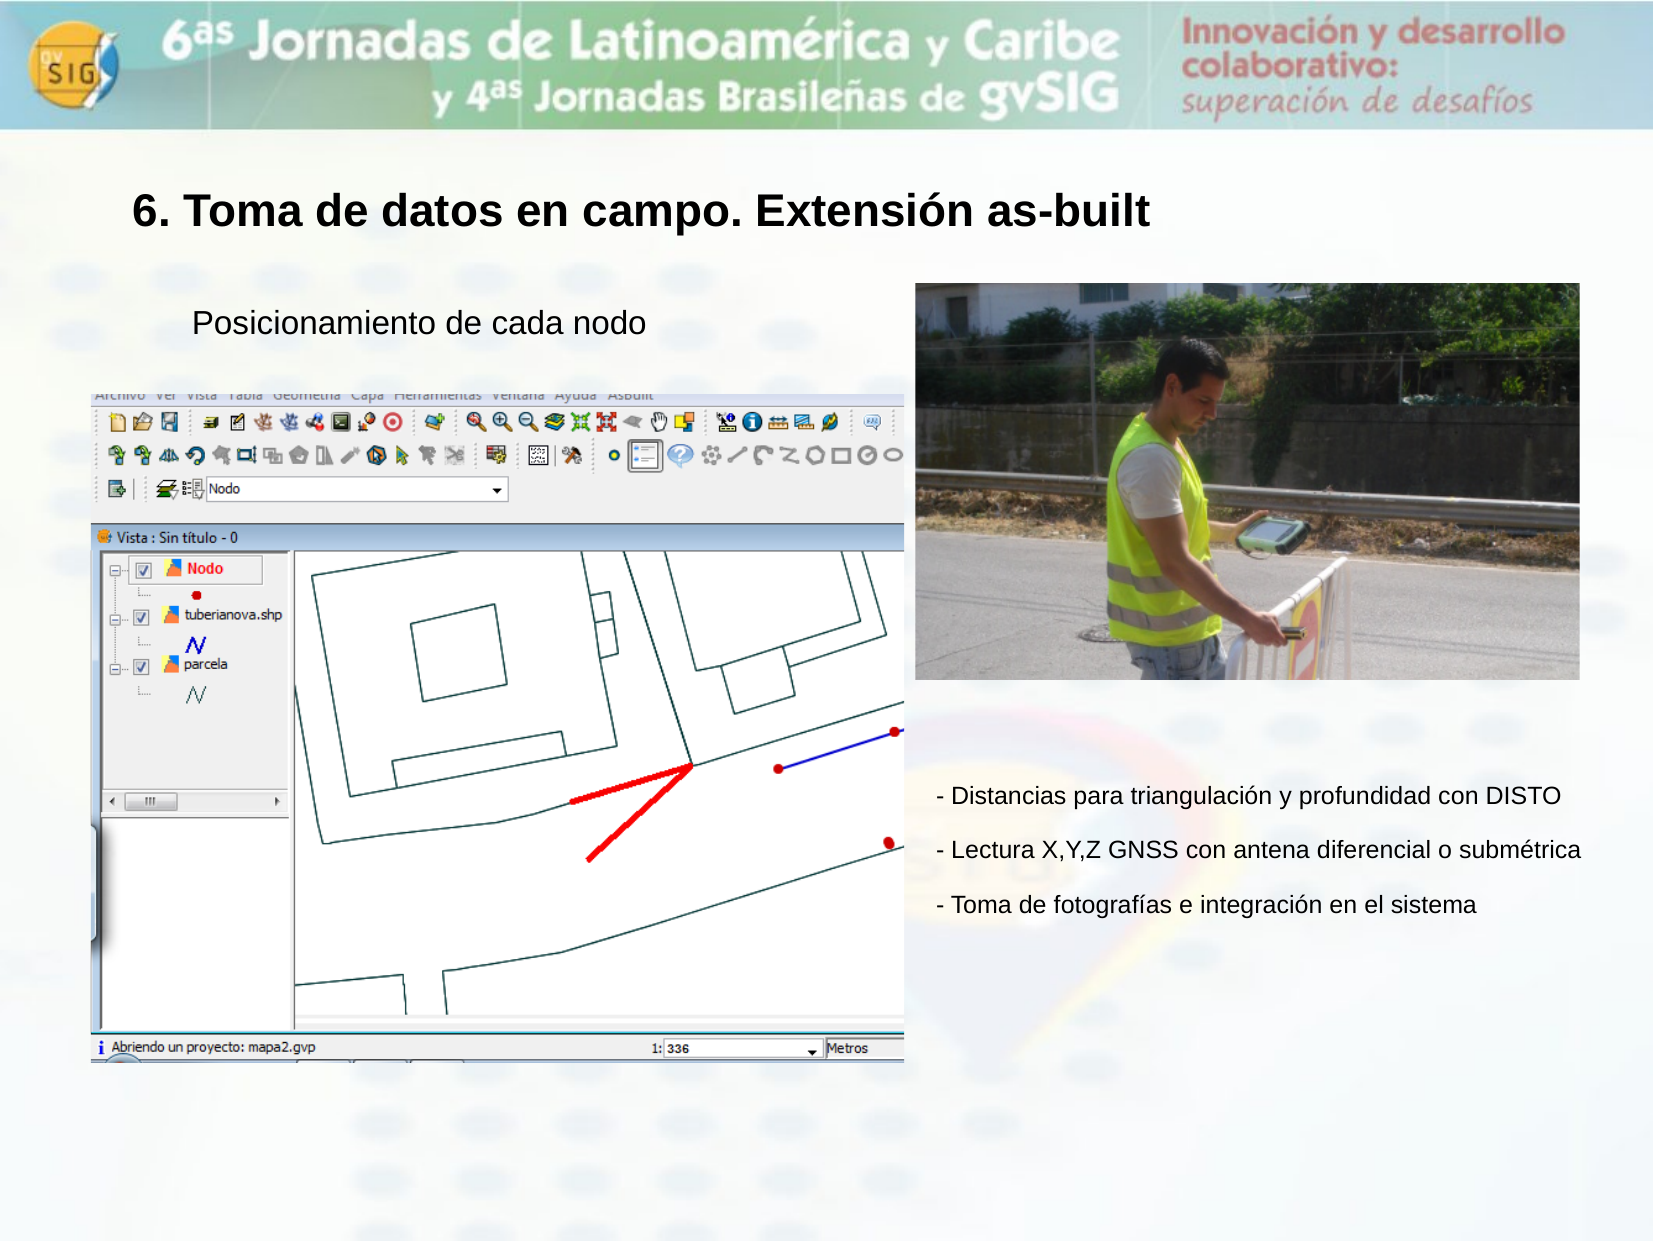

6. Toma de datos en campo. Extensión as-built
Posicionamiento de cada nodo
- Distancias para triangulación y profundidad con DISTO
- Lectura X,Y,Z GNSS con antena diferencial o submétrica
- Toma de fotografías e integración en el sistema